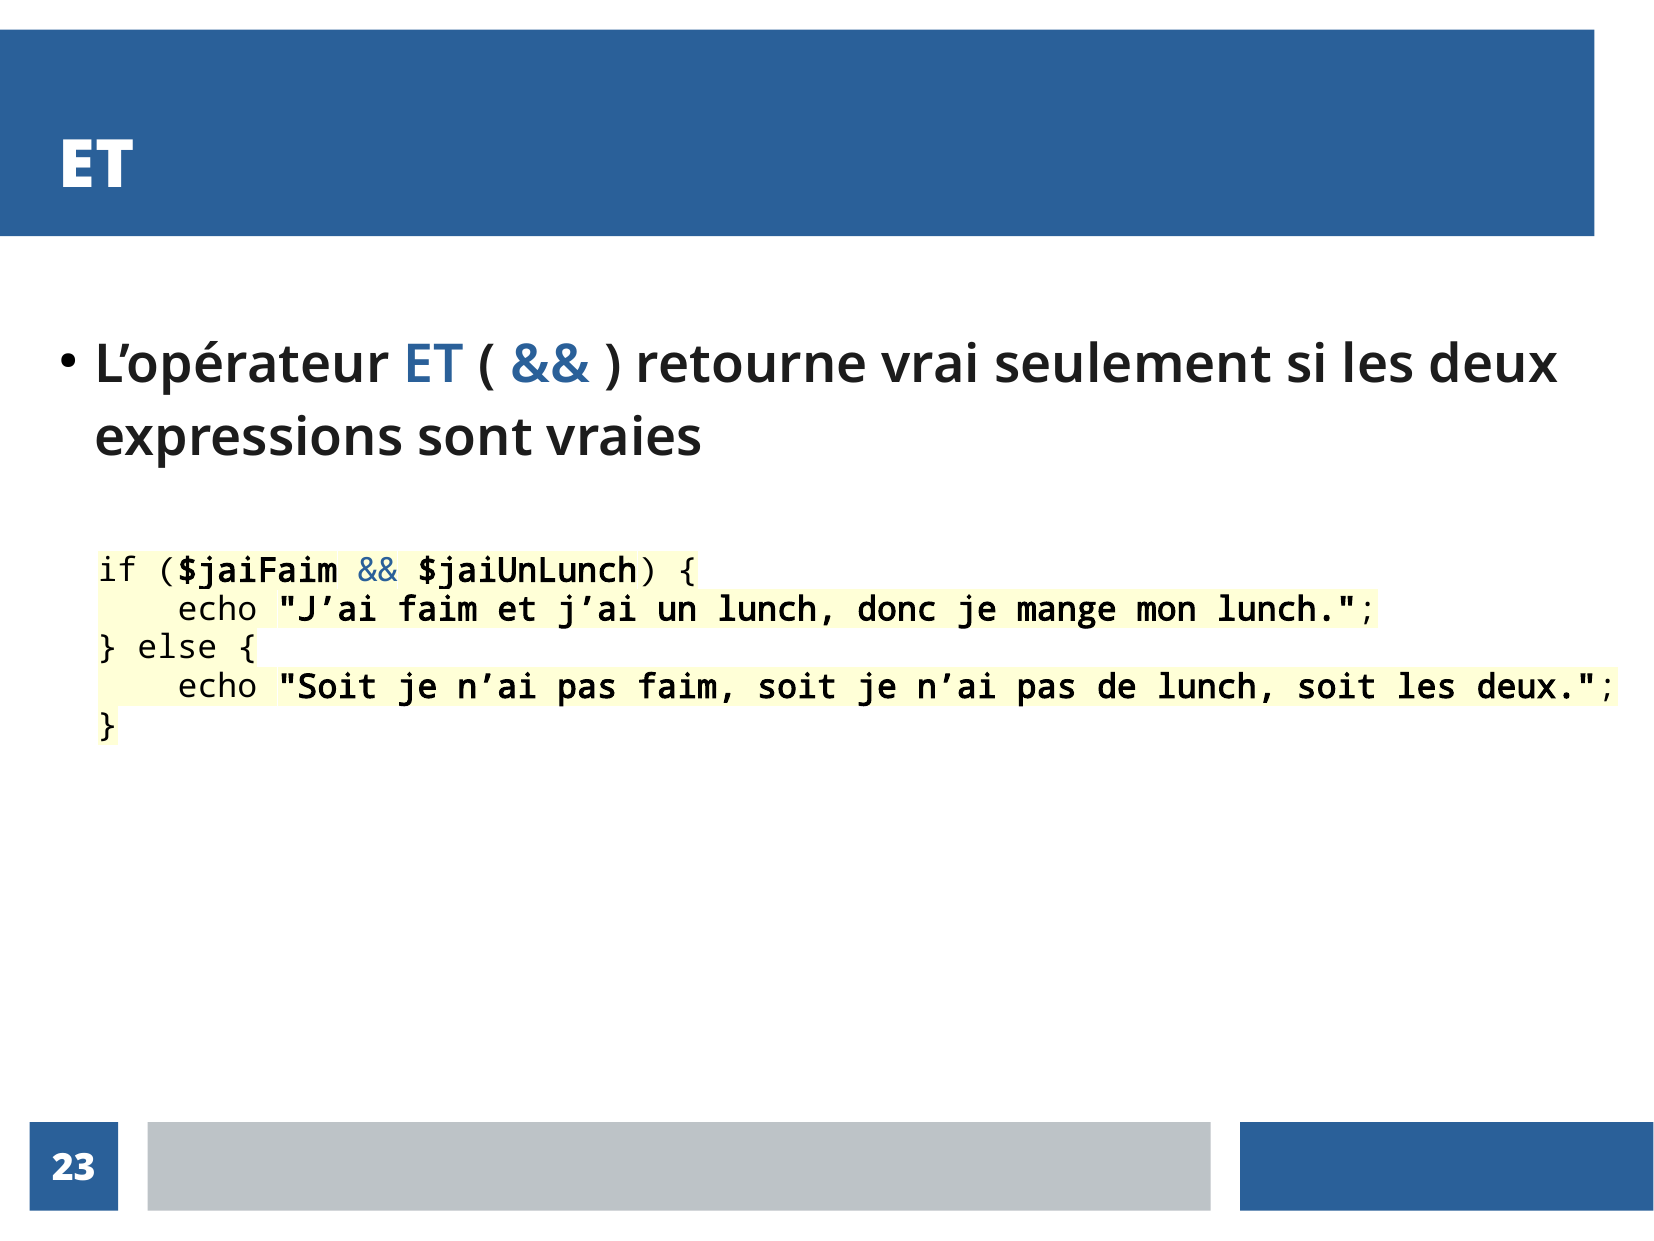

# ET
L’opérateur ET ( && ) retourne vrai seulement si les deux expressions sont vraies
if ($jaiFaim && $jaiUnLunch) {
 echo "J’ai faim et j’ai un lunch, donc je mange mon lunch.";
} else {
 echo "Soit je n’ai pas faim, soit je n’ai pas de lunch, soit les deux.";
}
23